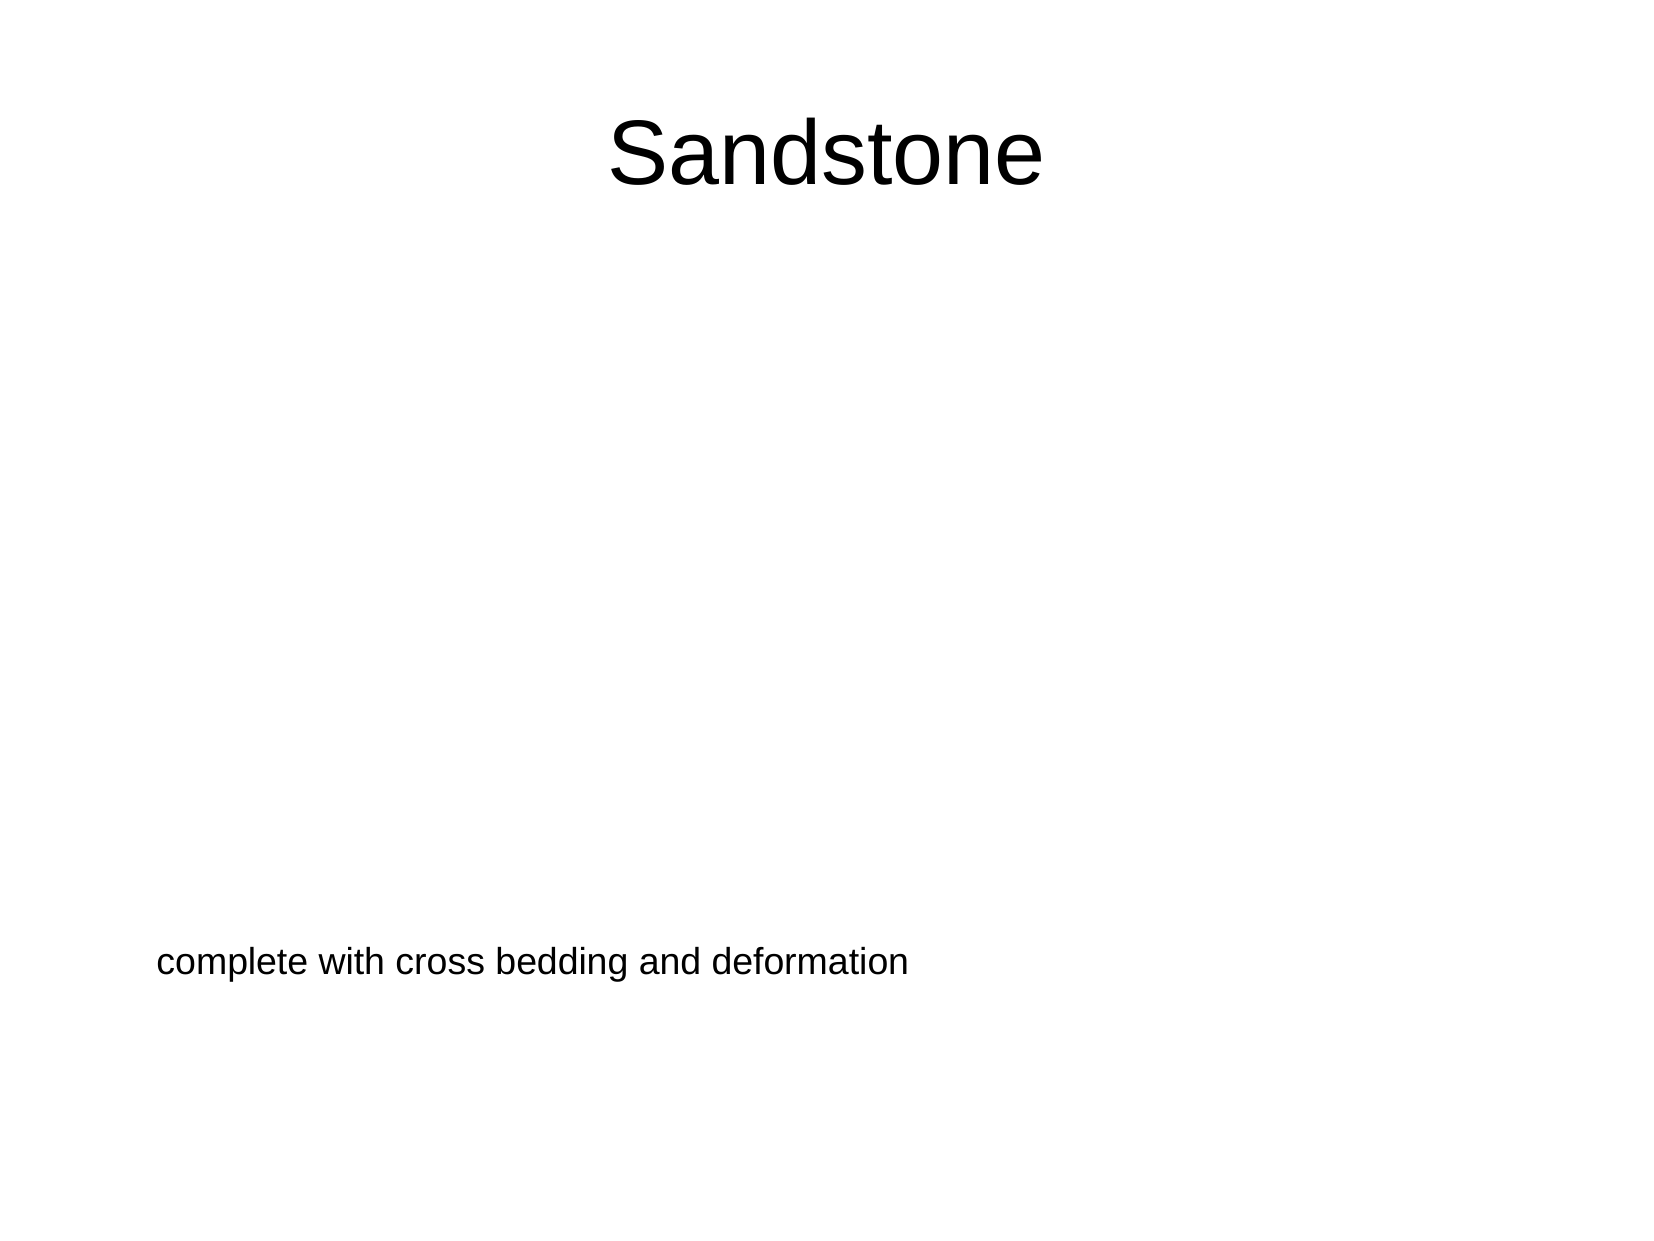

# Sandstone
complete with cross bedding and deformation